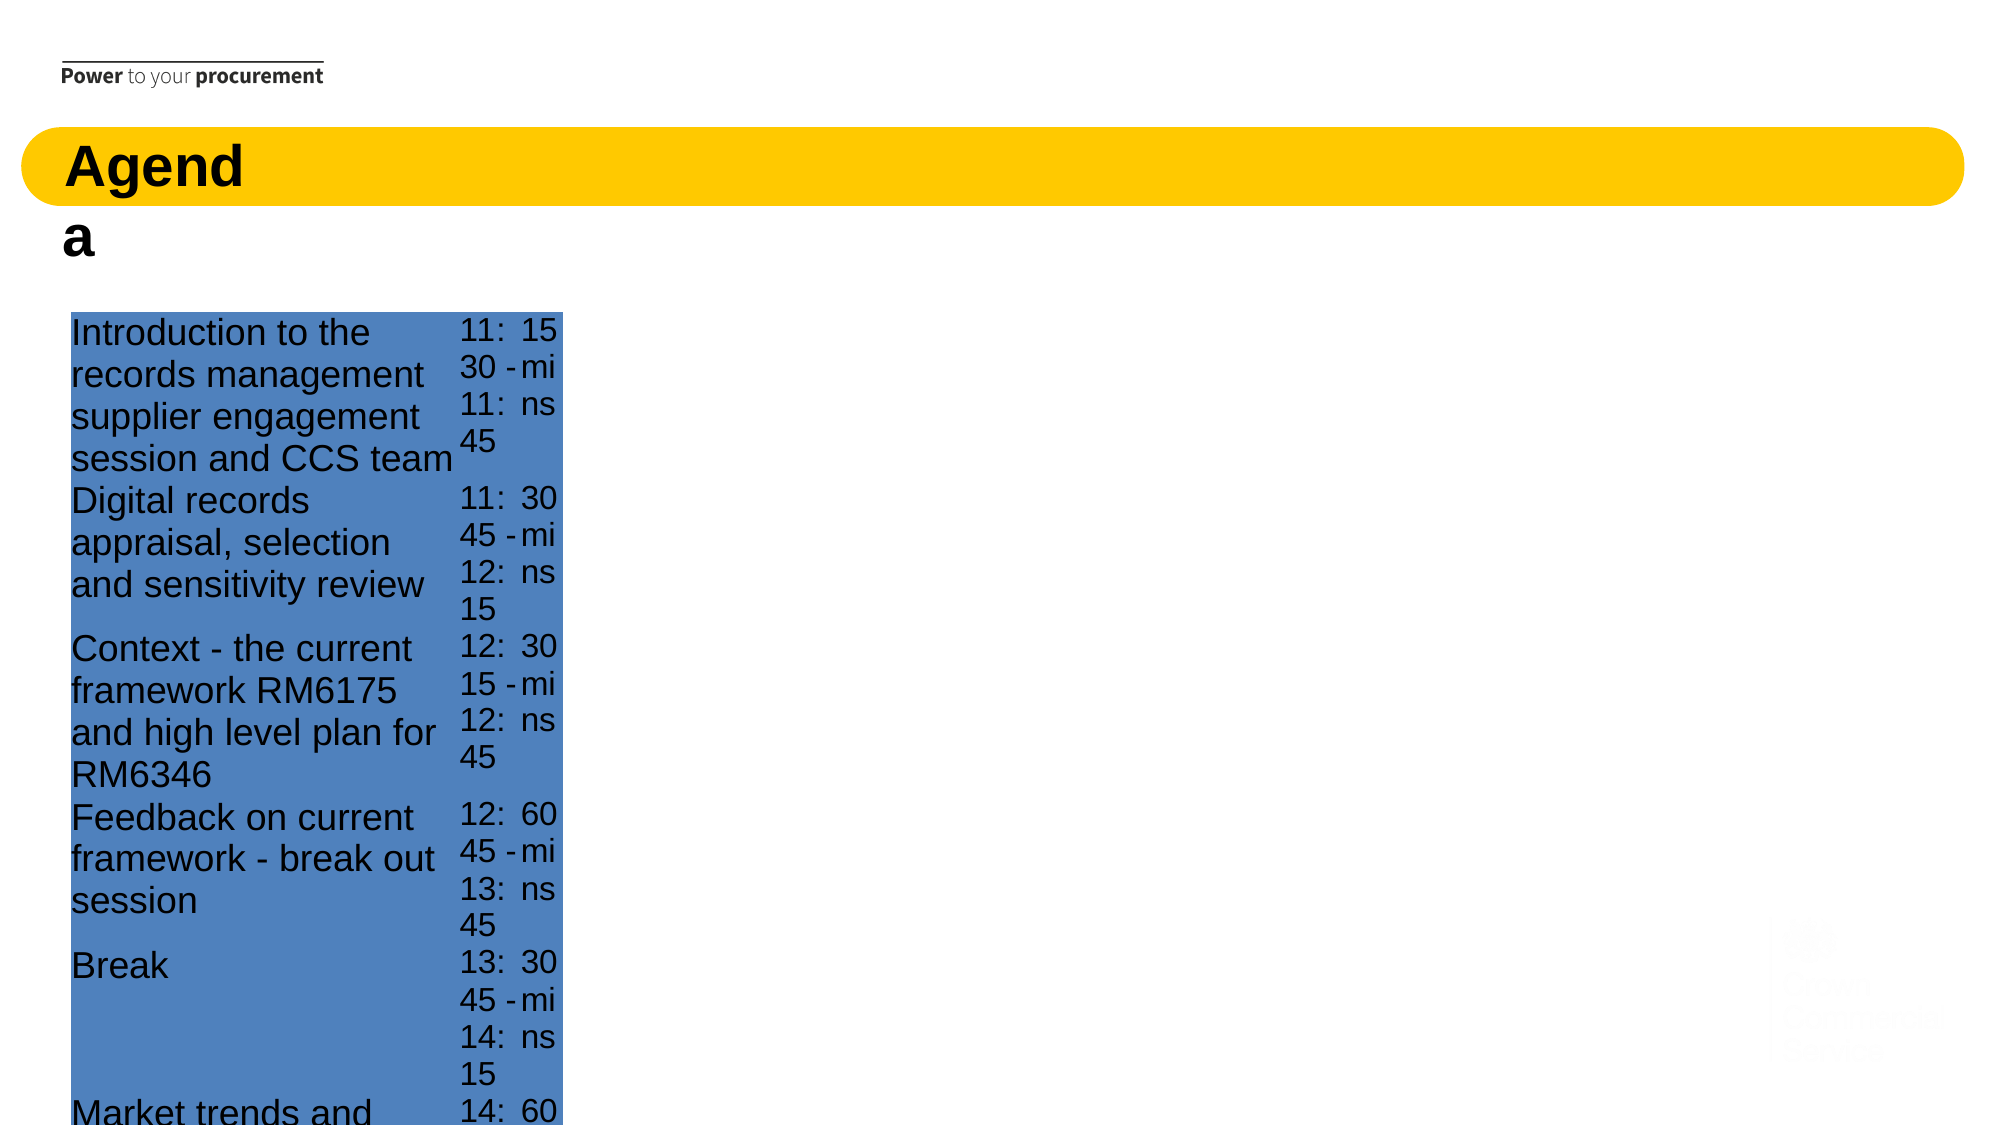

# Agenda
| Introduction to the records management supplier engagement session and CCS team | 11:30 - 11:45 | 15 mins |
| --- | --- | --- |
| Digital records appraisal, selection and sensitivity review | 11:45 - 12:15 | 30 mins |
| Context - the current framework RM6175 and high level plan for RM6346 | 12:15 - 12:45 | 30 mins |
| Feedback on current framework - break out session | 12:45 - 13:45 | 60 mins |
| Break | 13:45 - 14:15 | 30 mins |
| Market trends and challenges - break out session | 14:15 - 15:15 | 60 mins |
| Wrap up and close | 15:15 - 15:30 | 15 mins |